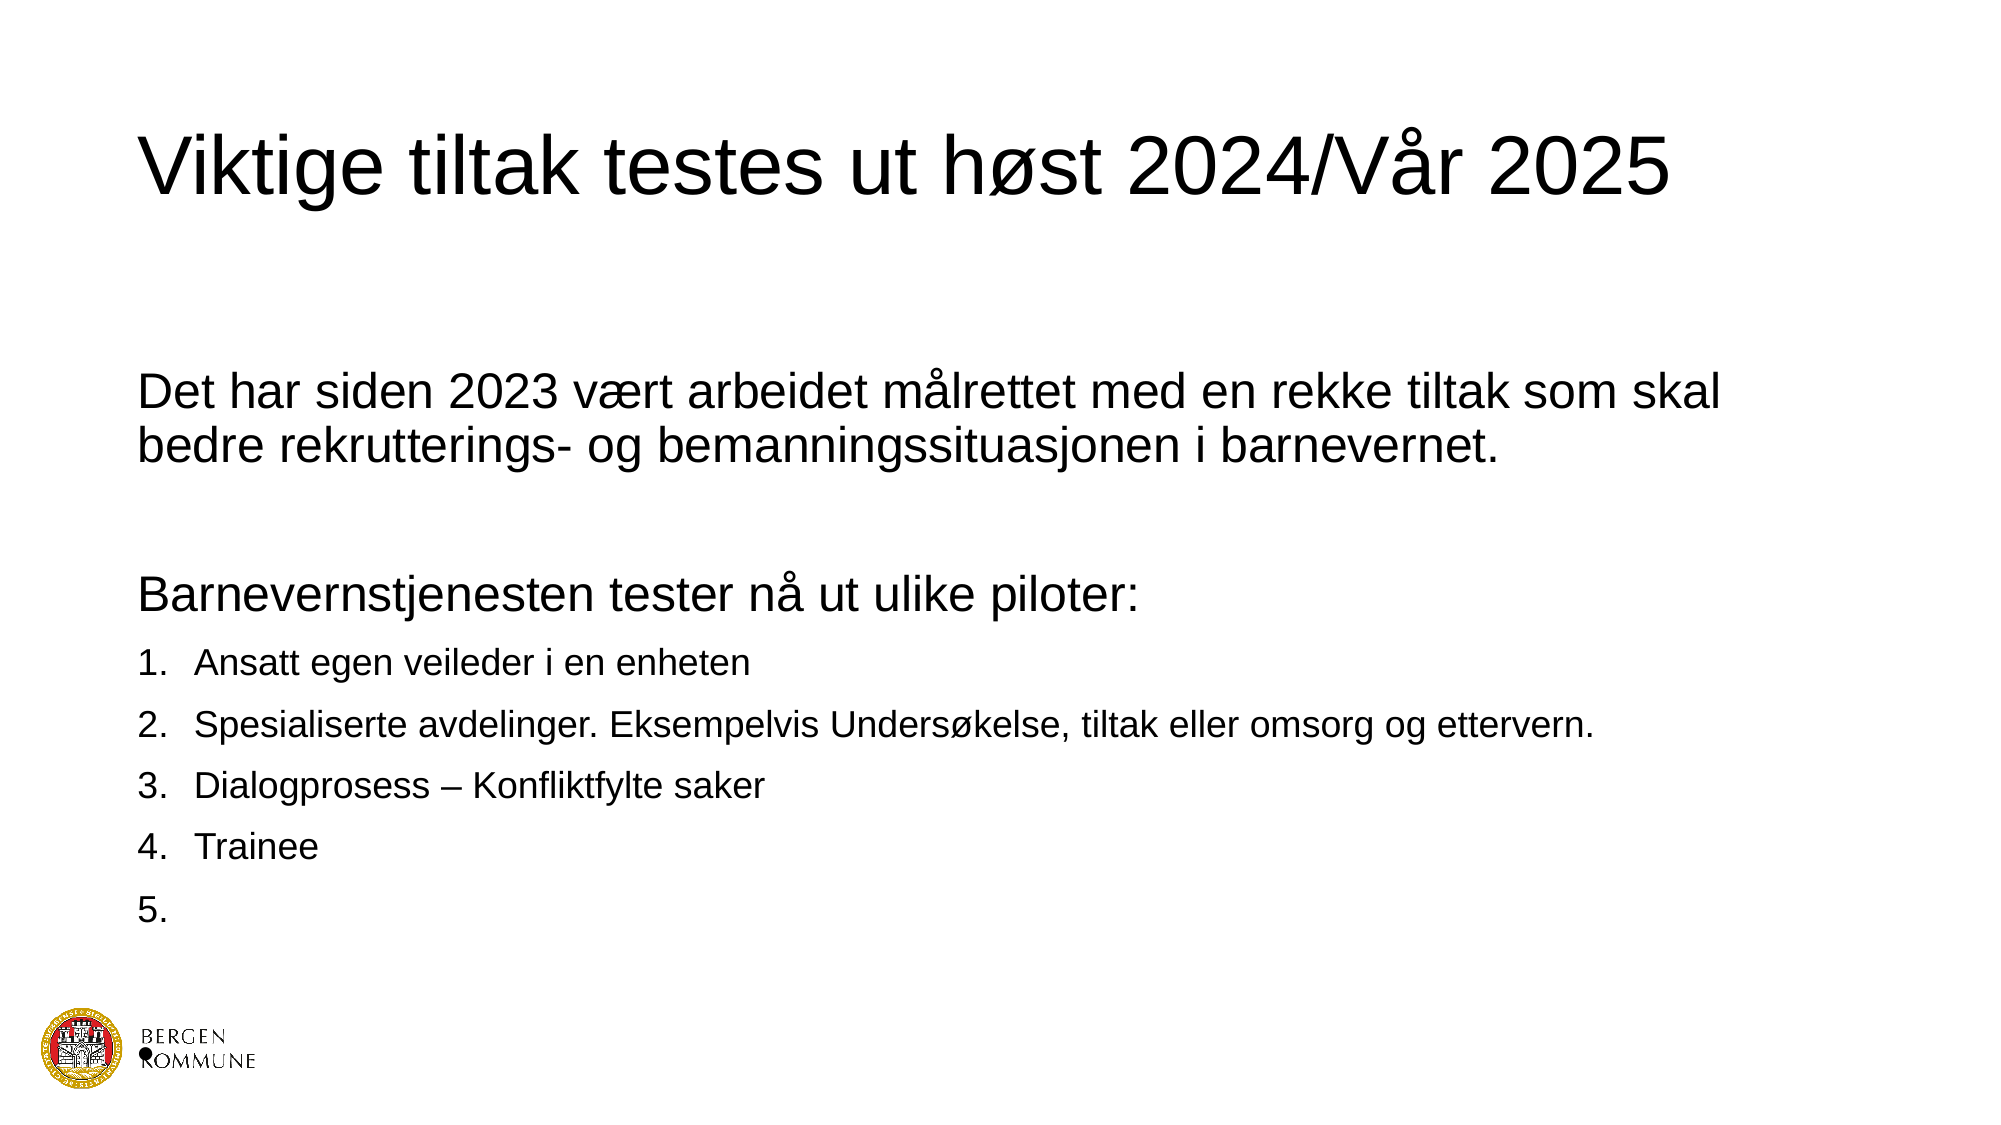

# Viktige tiltak testes ut høst 2024/Vår 2025
Det har siden 2023 vært arbeidet målrettet med en rekke tiltak som skal bedre rekrutterings- og bemanningssituasjonen i barnevernet.
Barnevernstjenesten tester nå ut ulike piloter:
Ansatt egen veileder i en enheten
Spesialiserte avdelinger. Eksempelvis Undersøkelse, tiltak eller omsorg og ettervern.
Dialogprosess – Konfliktfylte saker
Trainee